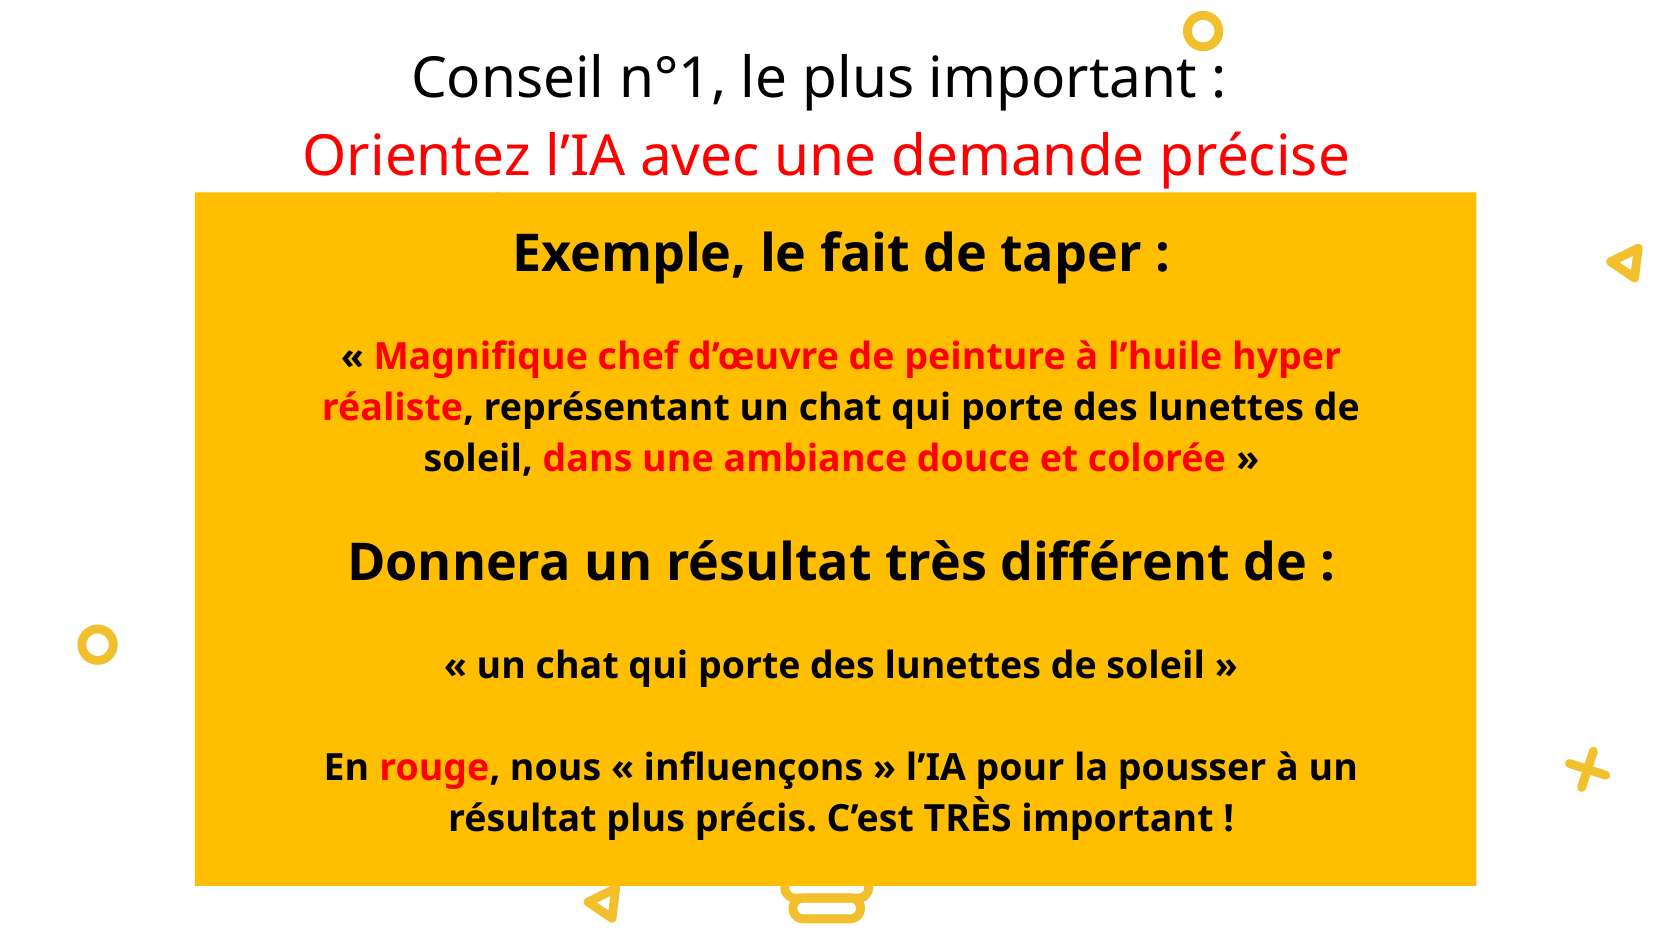

# Conseil n°1, le plus important : Orientez l’IA avec une demande précise
Exemple, le fait de taper :
« Magnifique chef d’œuvre de peinture à l’huile hyper réaliste, représentant un chat qui porte des lunettes de soleil, dans une ambiance douce et colorée »
Donnera un résultat très différent de :
« un chat qui porte des lunettes de soleil »
En rouge, nous « influençons » l’IA pour la pousser à un résultat plus précis. C’est TRÈS important !